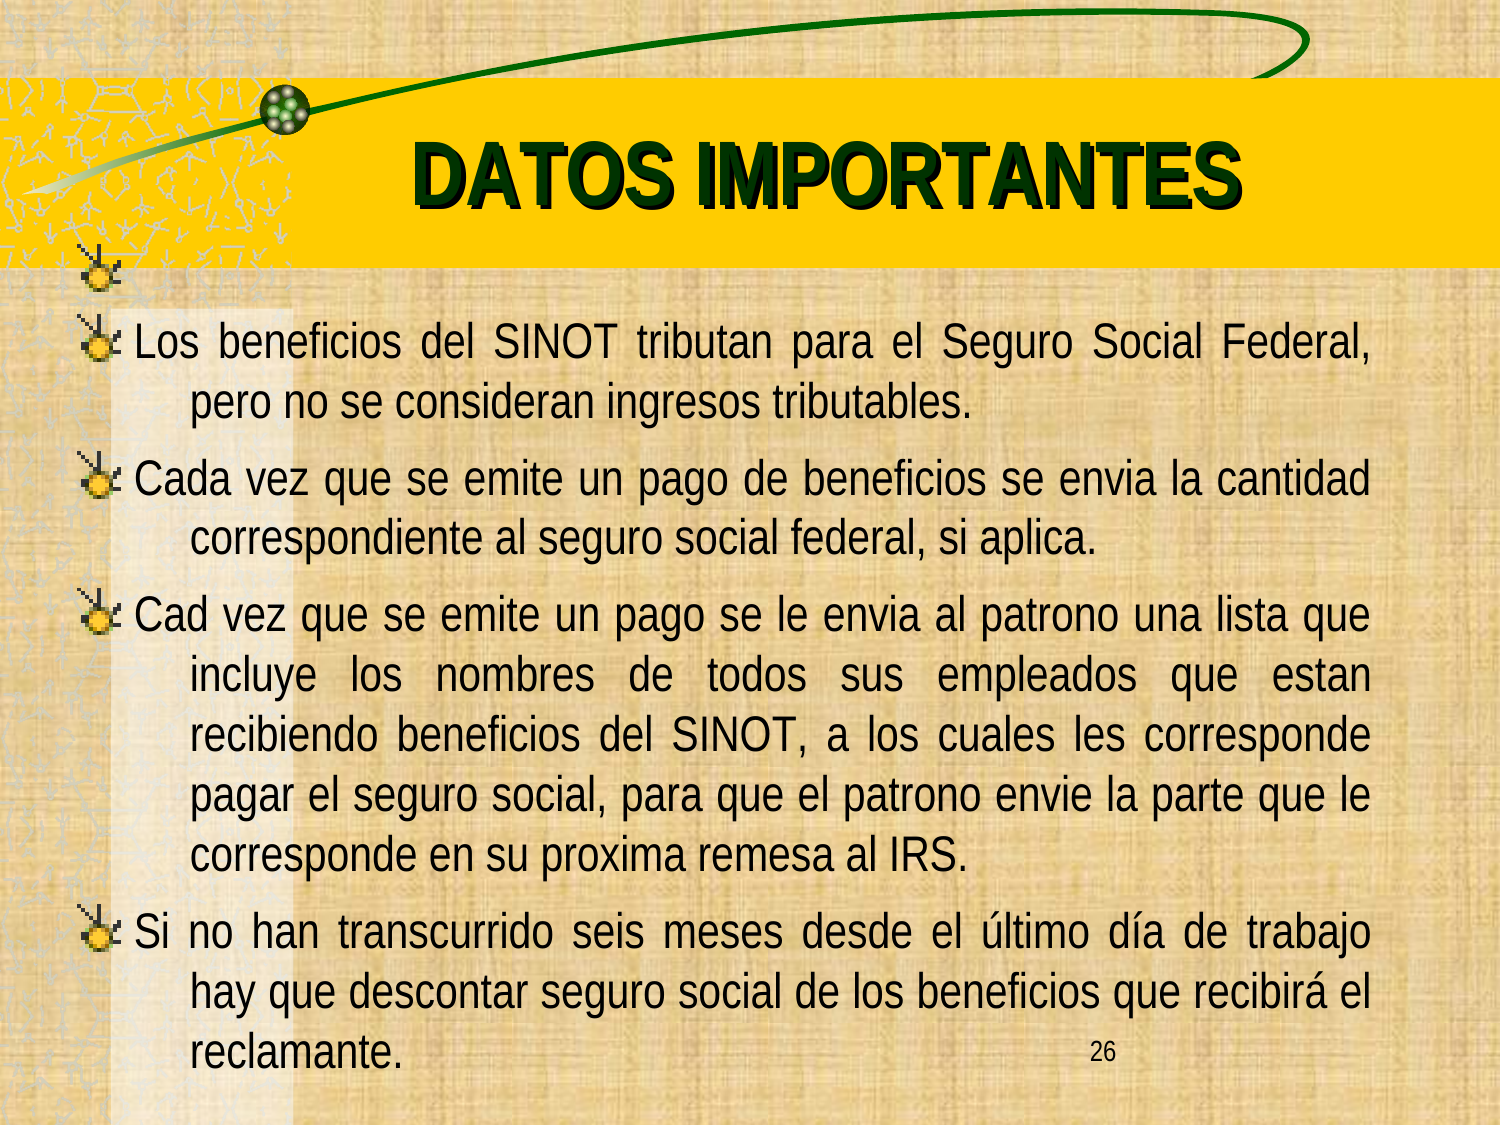

# DATOS IMPORTANTES
Los beneficios del SINOT tributan para el Seguro Social Federal, pero no se consideran ingresos tributables.
Cada vez que se emite un pago de beneficios se envia la cantidad correspondiente al seguro social federal, si aplica.
Cad vez que se emite un pago se le envia al patrono una lista que incluye los nombres de todos sus empleados que estan recibiendo beneficios del SINOT, a los cuales les corresponde pagar el seguro social, para que el patrono envie la parte que le corresponde en su proxima remesa al IRS.
Si no han transcurrido seis meses desde el último día de trabajo hay que descontar seguro social de los beneficios que recibirá el reclamante.